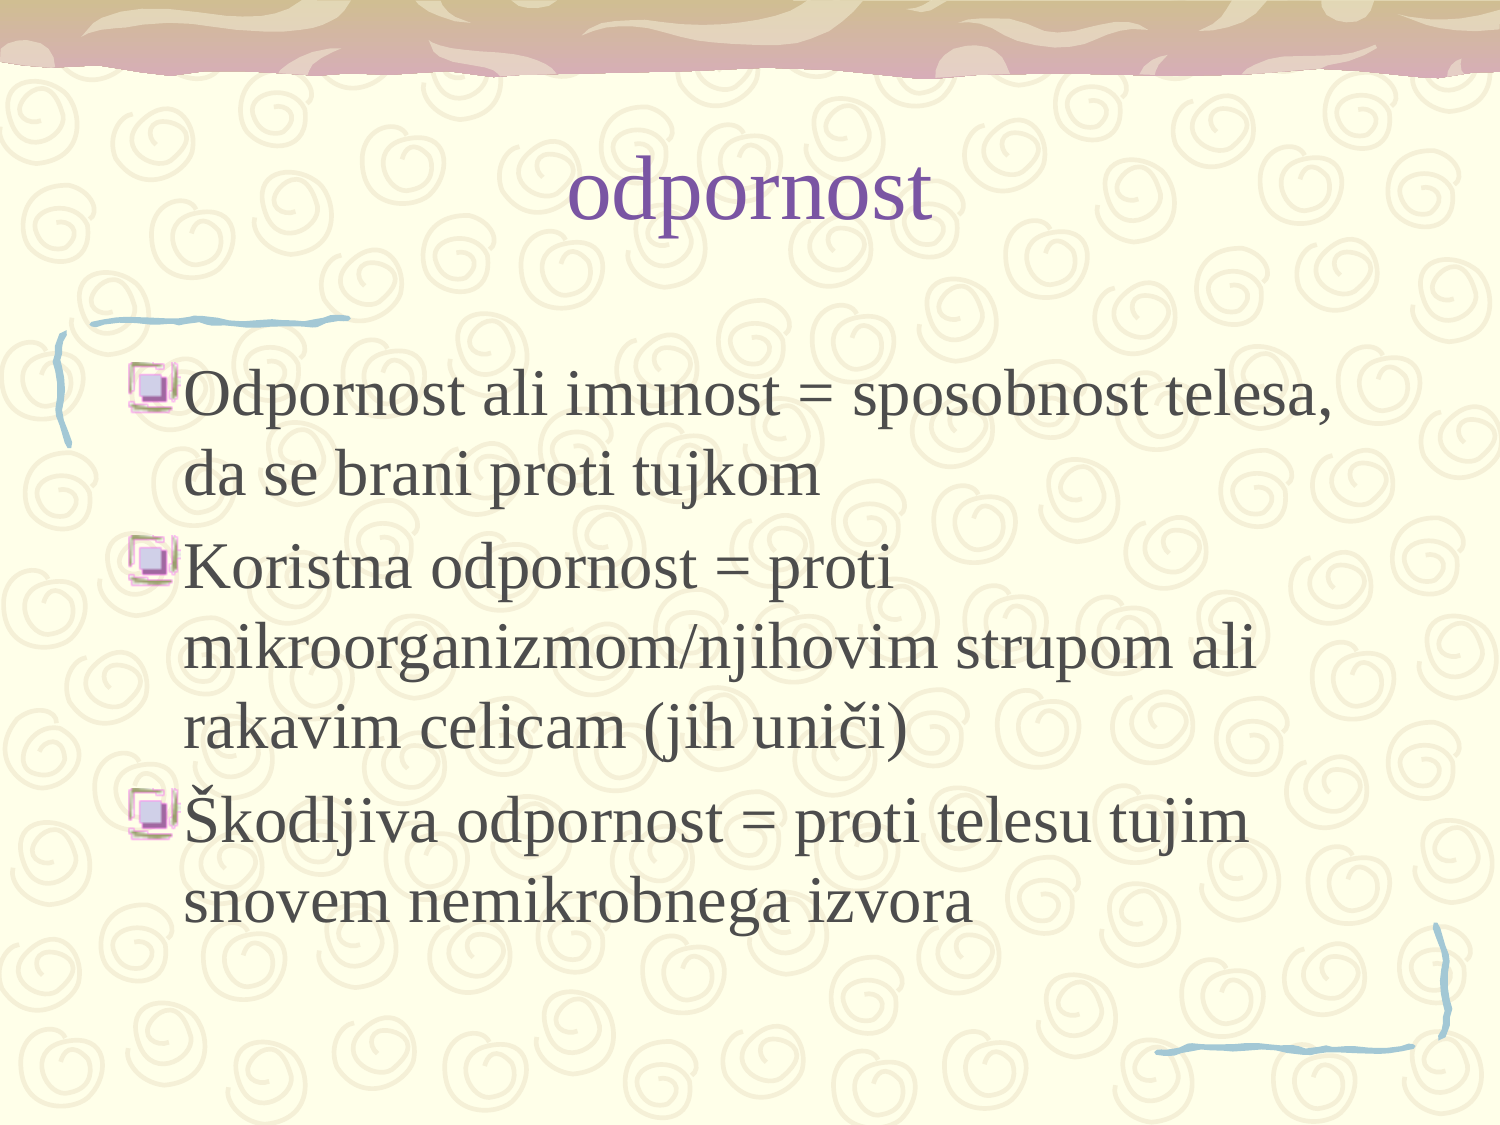

# odpornost
Odpornost ali imunost = sposobnost telesa, da se brani proti tujkom
Koristna odpornost = proti mikroorganizmom/njihovim strupom ali rakavim celicam (jih uniči)
Škodljiva odpornost = proti telesu tujim snovem nemikrobnega izvora